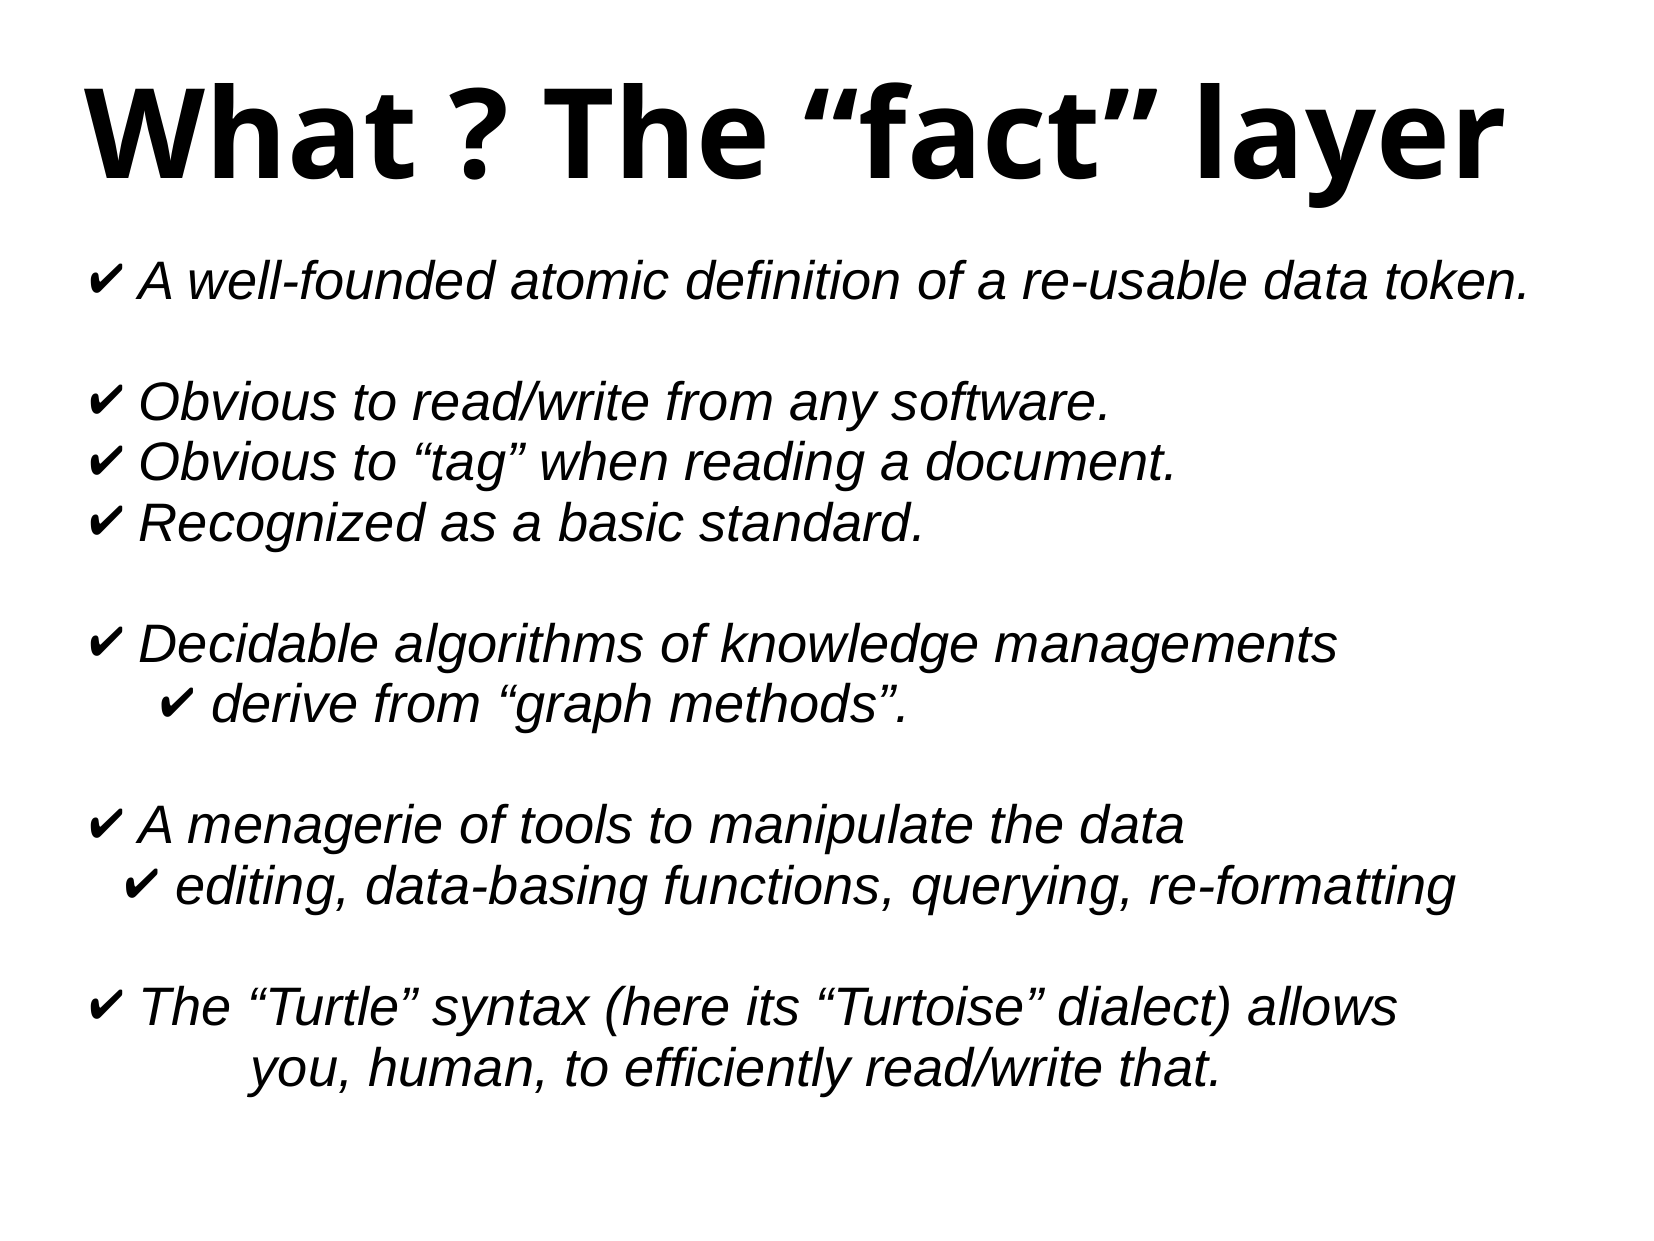

What ? The “fact” layer
 A well-founded atomic definition of a re-usable data token.
 Obvious to read/write from any software.
 Obvious to “tag” when reading a document.
 Recognized as a basic standard.
 Decidable algorithms of knowledge managements
 derive from “graph methods”.
 A menagerie of tools to manipulate the data
 editing, data-basing functions, querying, re-formatting
 The “Turtle” syntax (here its “Turtoise” dialect) allows
 you, human, to efficiently read/write that.